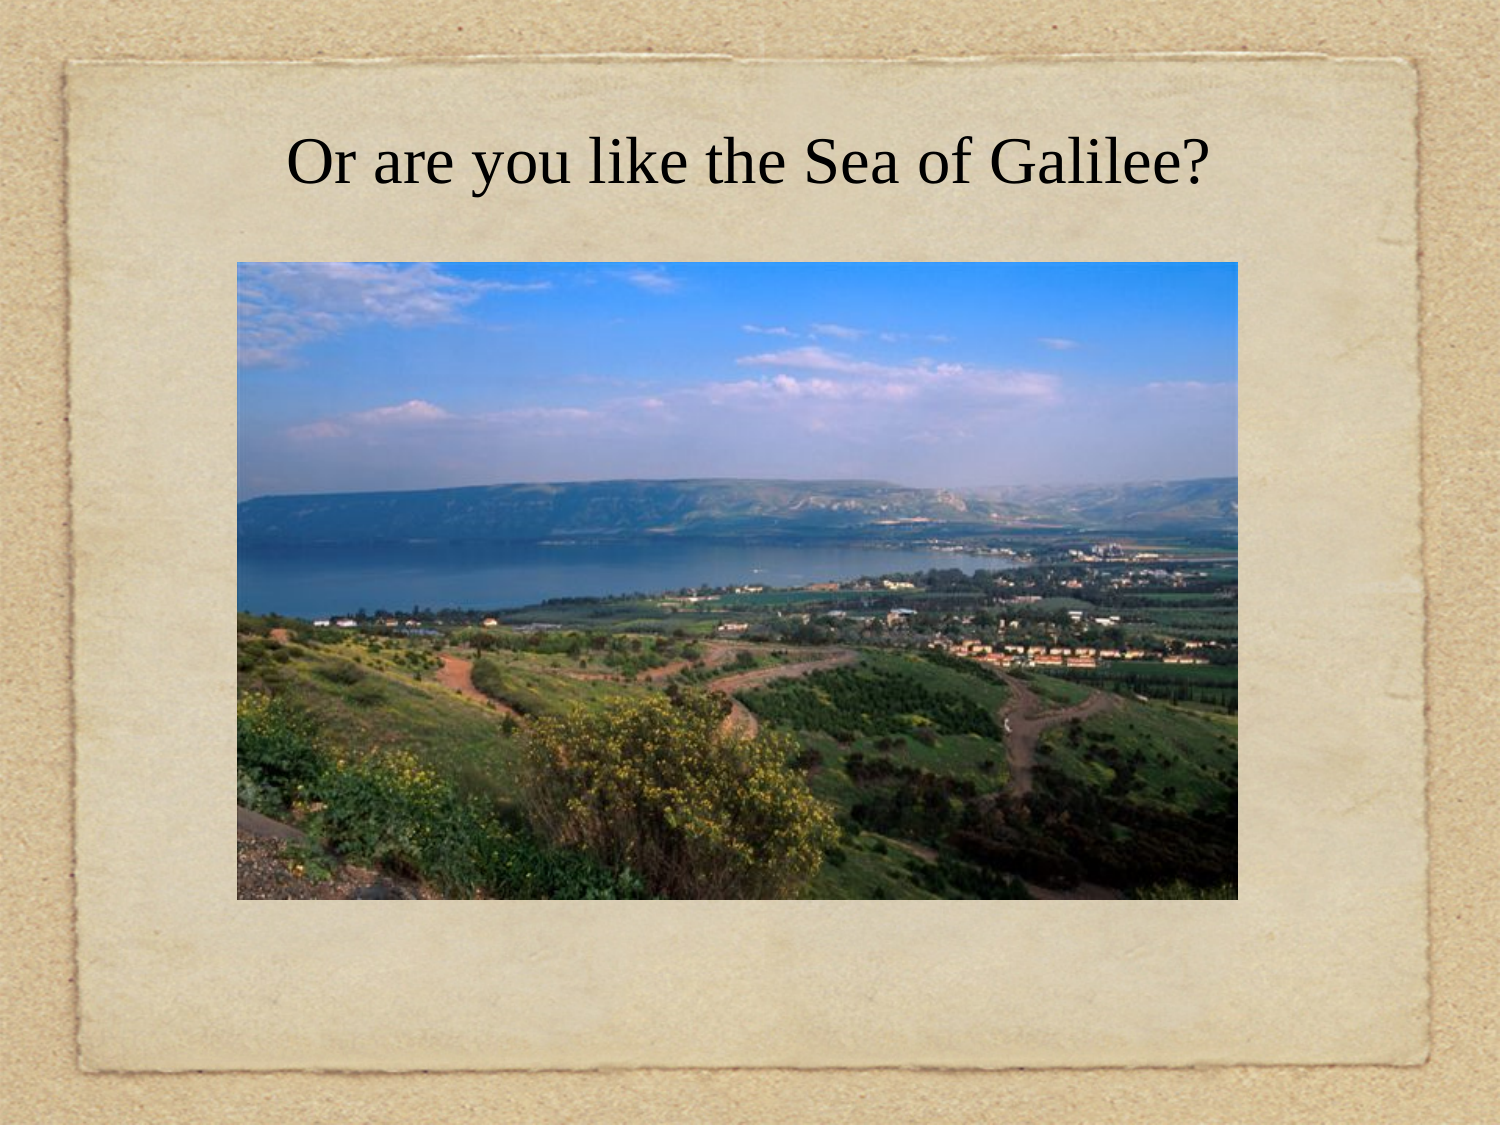

# Or are you like the Sea of Galilee?